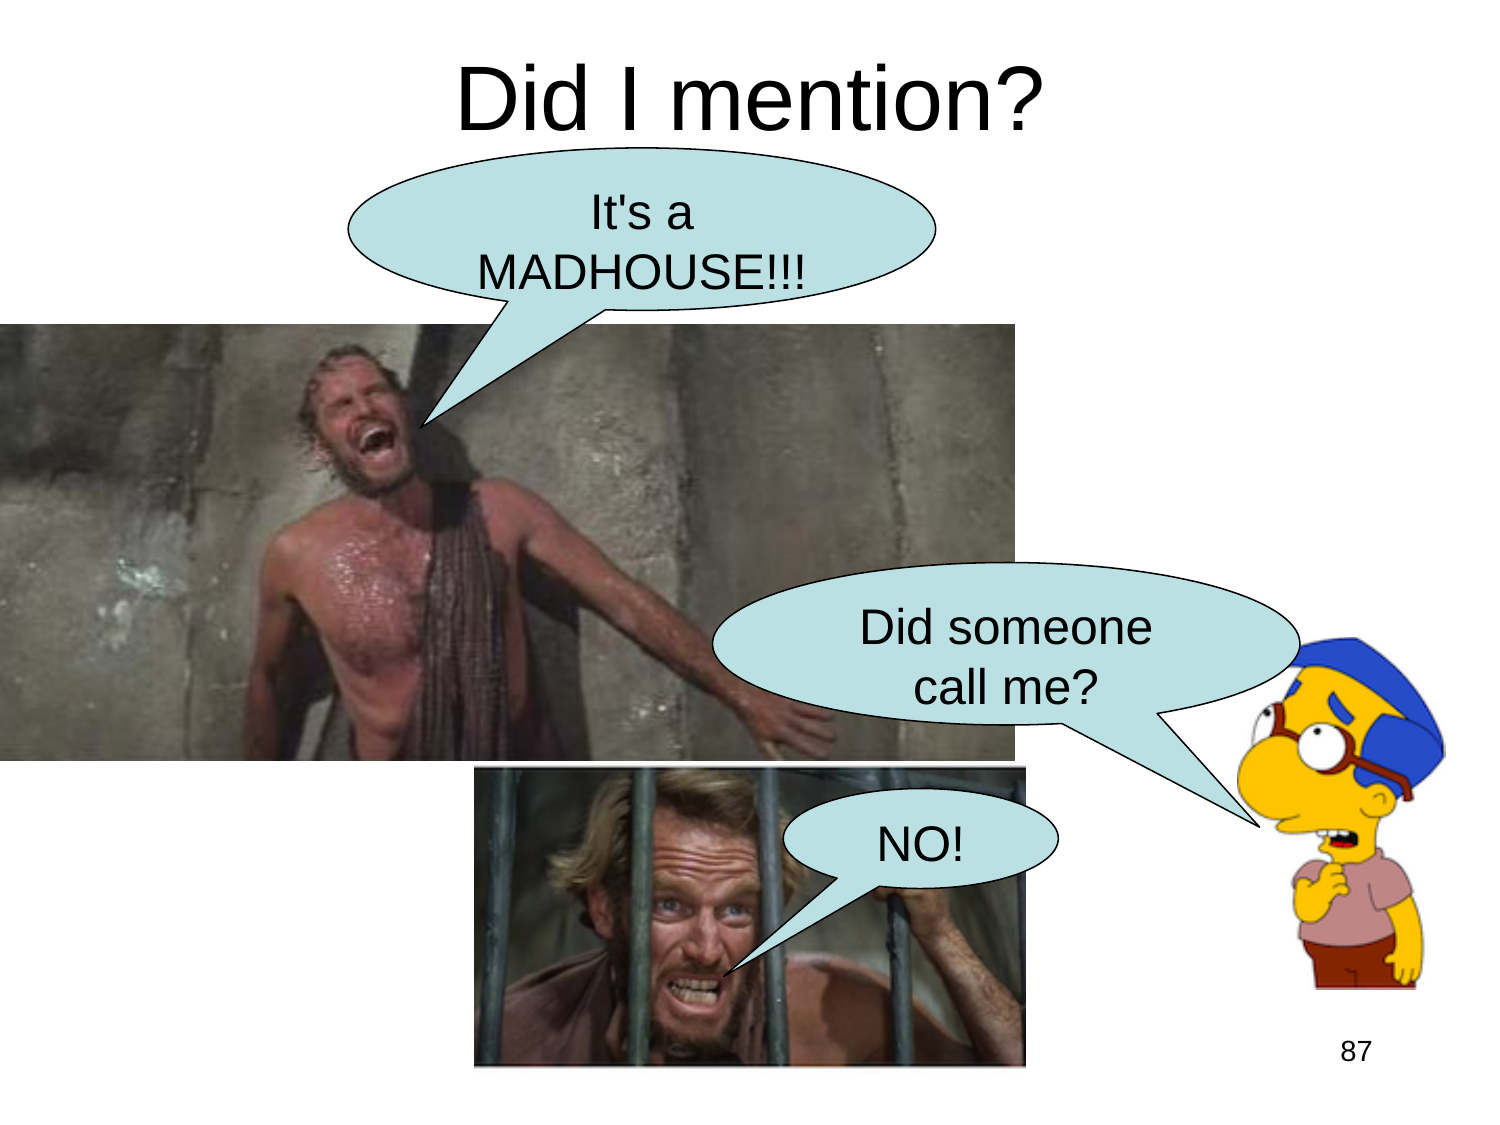

# Did I mention?
It's a
MADHOUSE!!!
Did someone
call me?
NO!